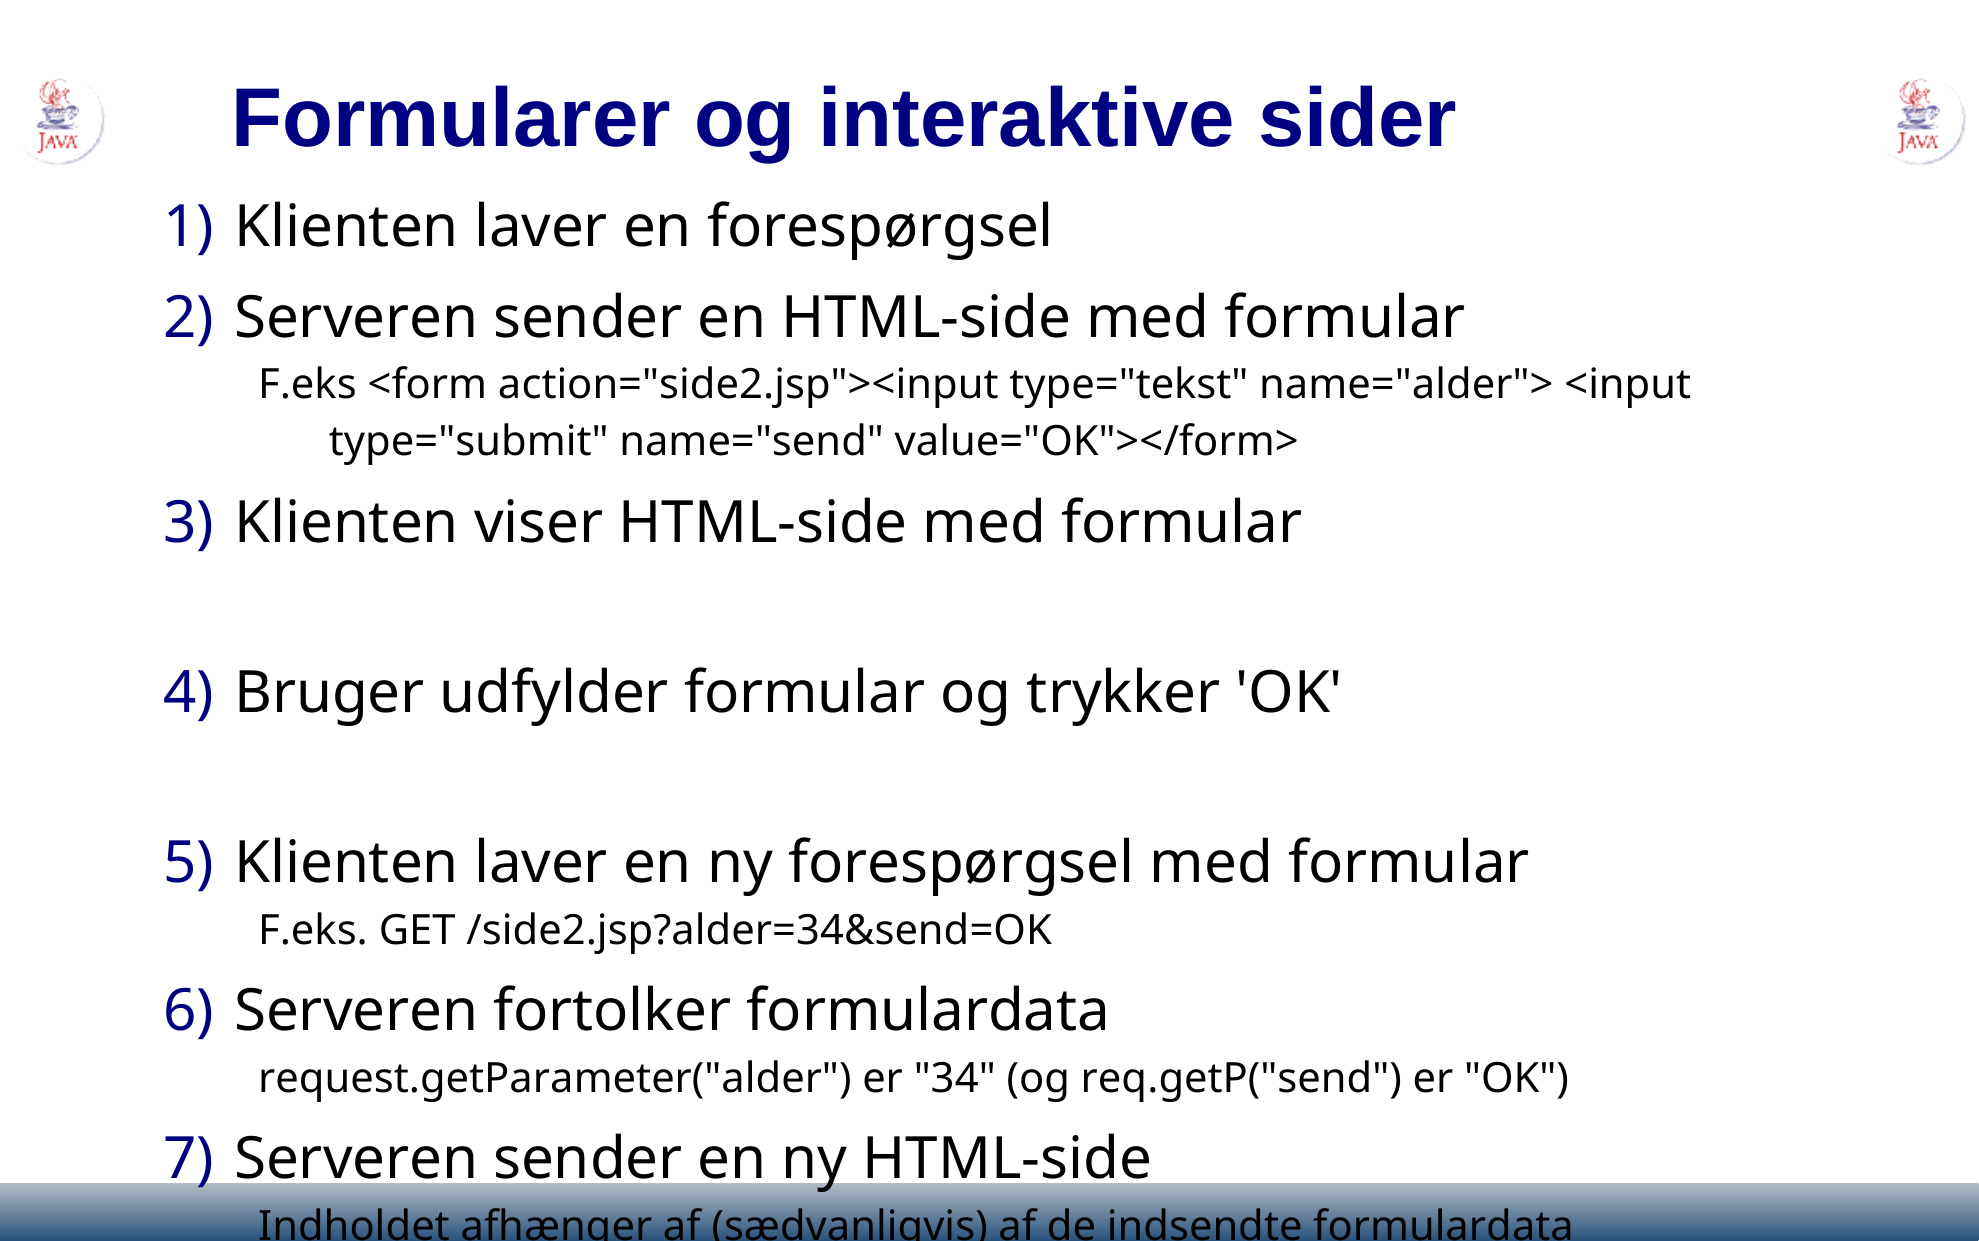

# Formularer og interaktive sider
Klienten laver en forespørgsel
Serveren sender en HTML-side med formular
F.eks <form action="side2.jsp"><input type="tekst" name="alder"> <input type="submit" name="send" value="OK"></form>
Klienten viser HTML-side med formular
Bruger udfylder formular og trykker 'OK'
Klienten laver en ny forespørgsel med formular
F.eks. GET /side2.jsp?alder=34&send=OK
Serveren fortolker formulardata
request.getParameter("alder") er "34" (og req.getP("send") er "OK")
Serveren sender en ny HTML-side
Indholdet afhænger af (sædvanligvis) af de indsendte formulardata